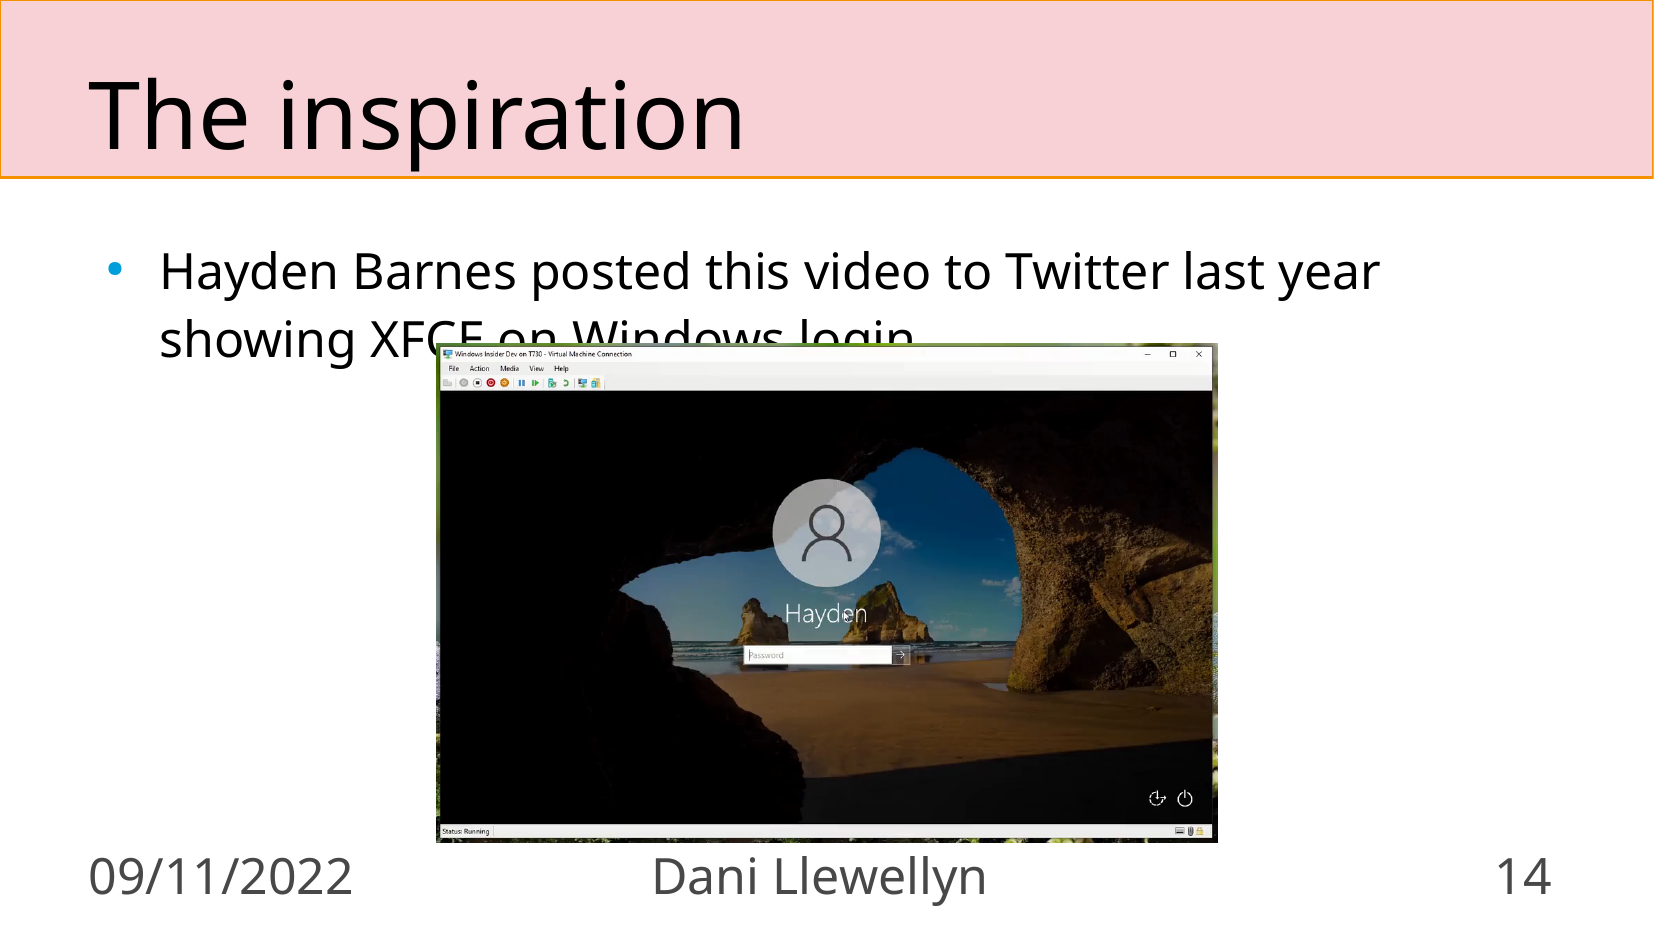

# The inspiration
Hayden Barnes posted this video to Twitter last year showing XFCE on Windows login
09/11/2022
Dani Llewellyn
14